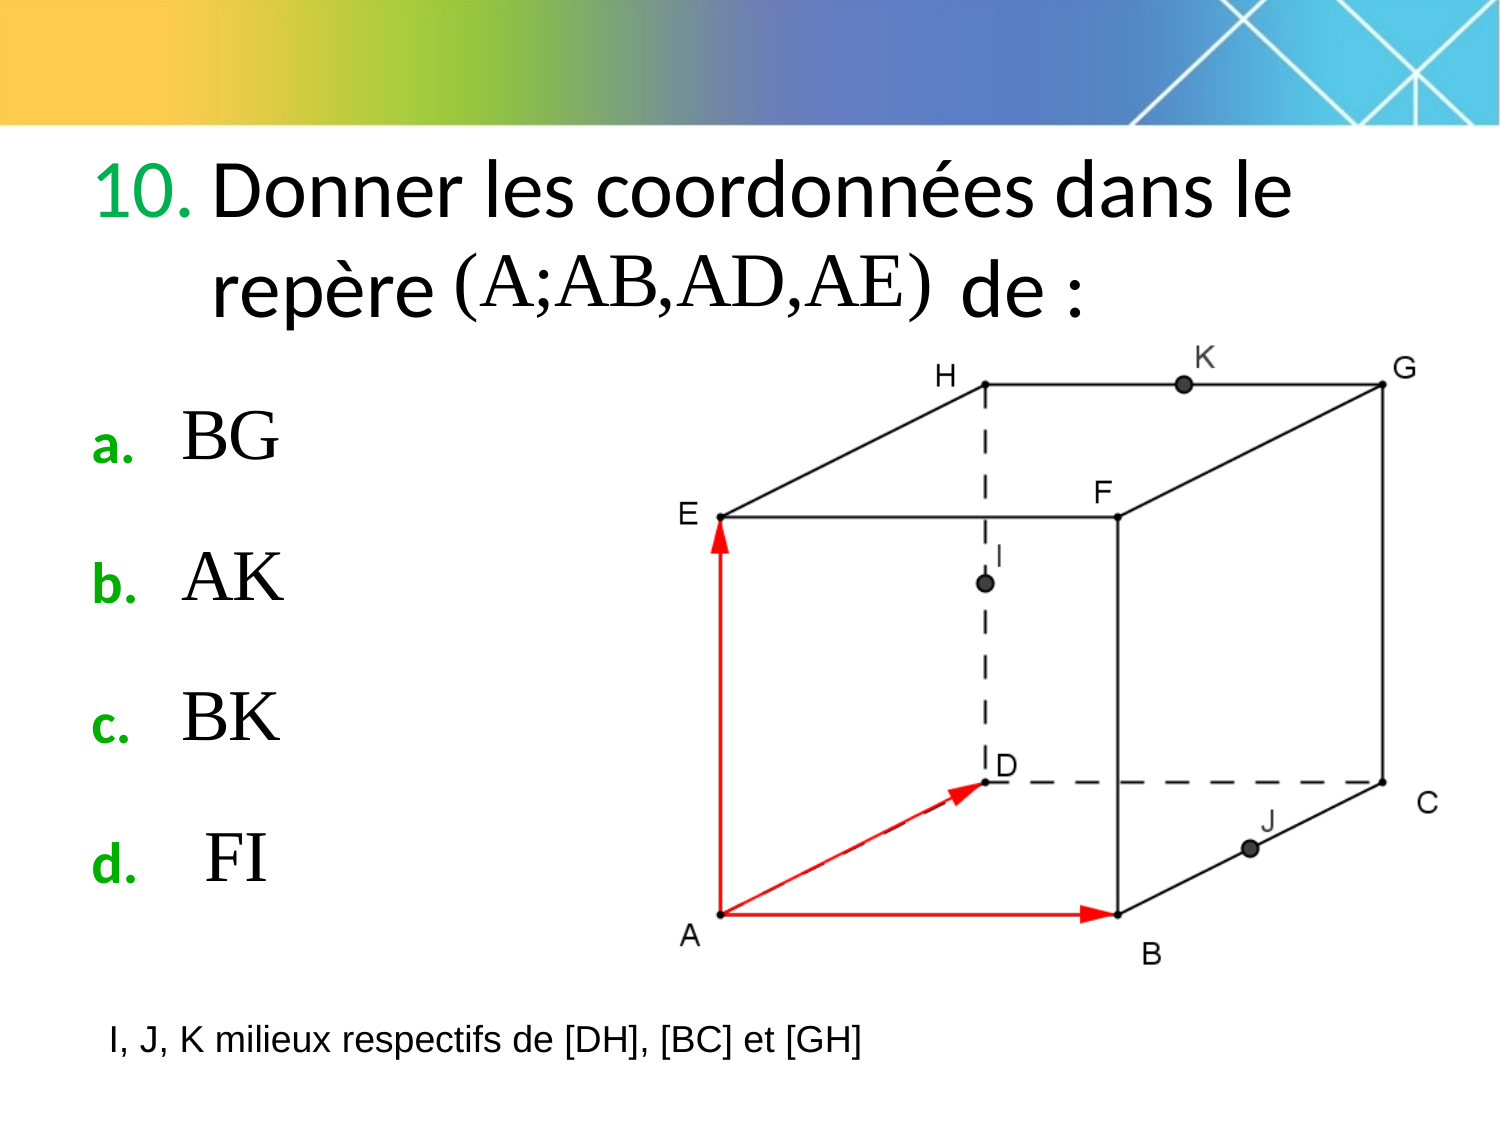

# Donner les coordonnées dans le repère de :
a.
b.
c.
d.
I, J, K milieux respectifs de [DH], [BC] et [GH]